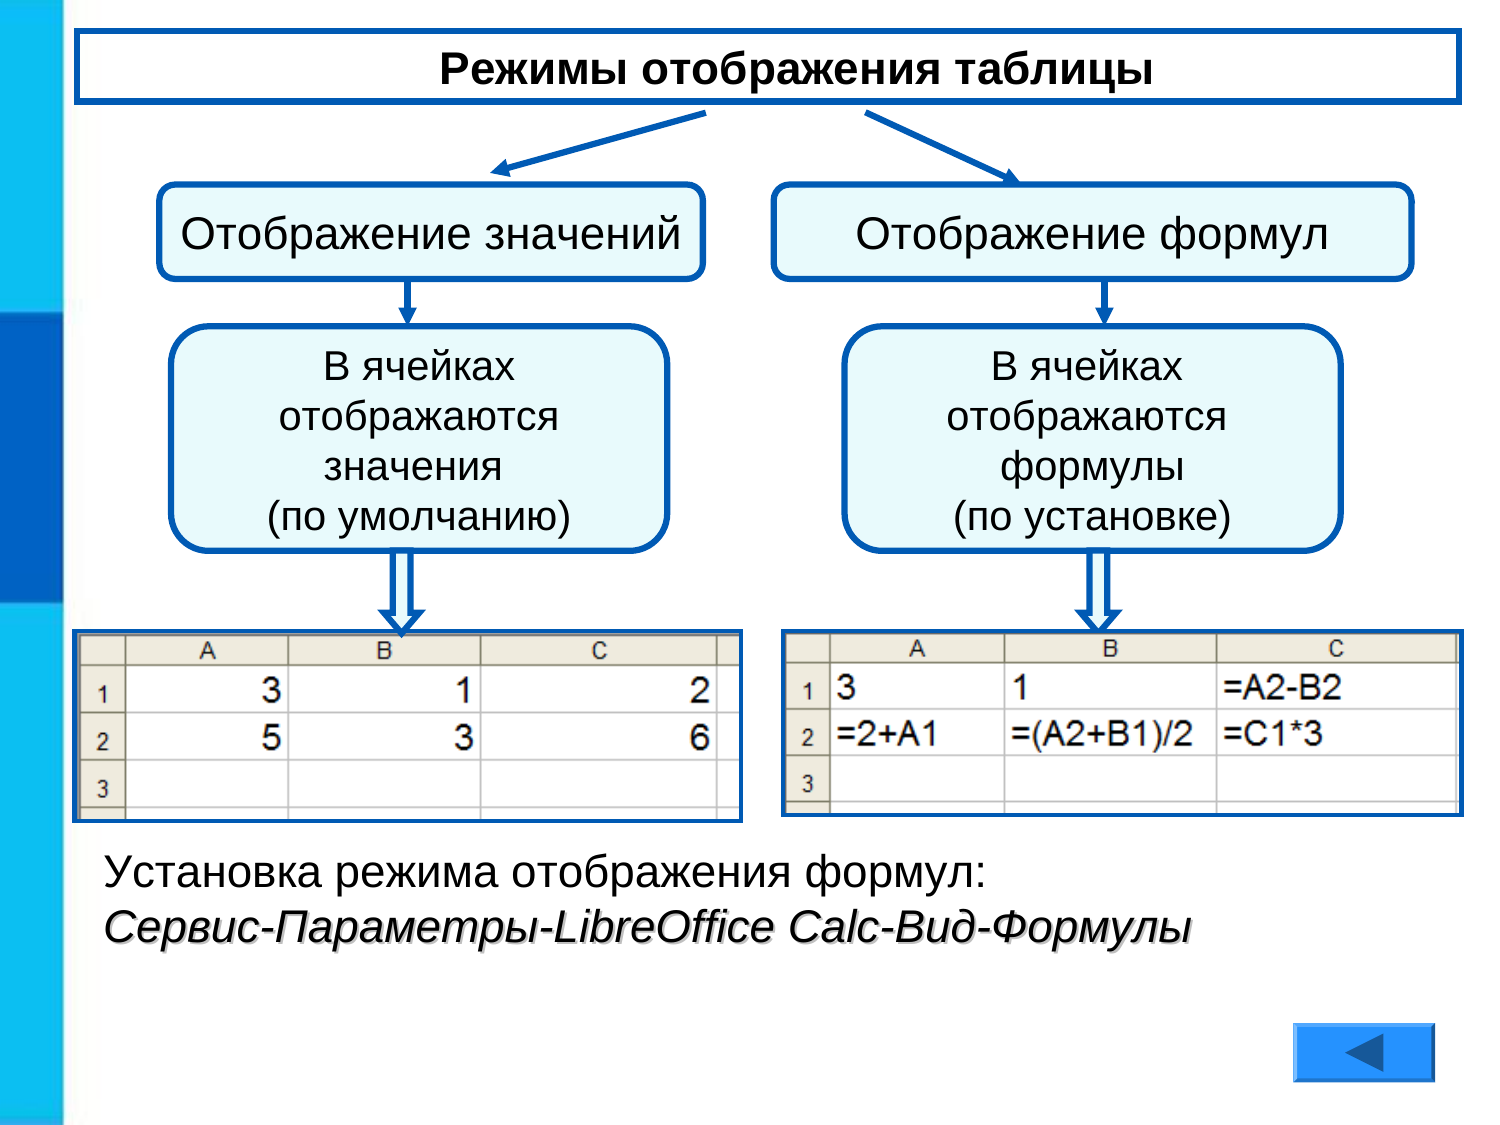

Режимы отображения таблицы
Отображение значений
Отображение формул
В ячейках
отображаются
значения
(по умолчанию)
В ячейках
отображаются
формулы
(по установке)
Установка режима отображения формул:
Сервис-Параметры-LibreOffice Calc-Вид-Формулы